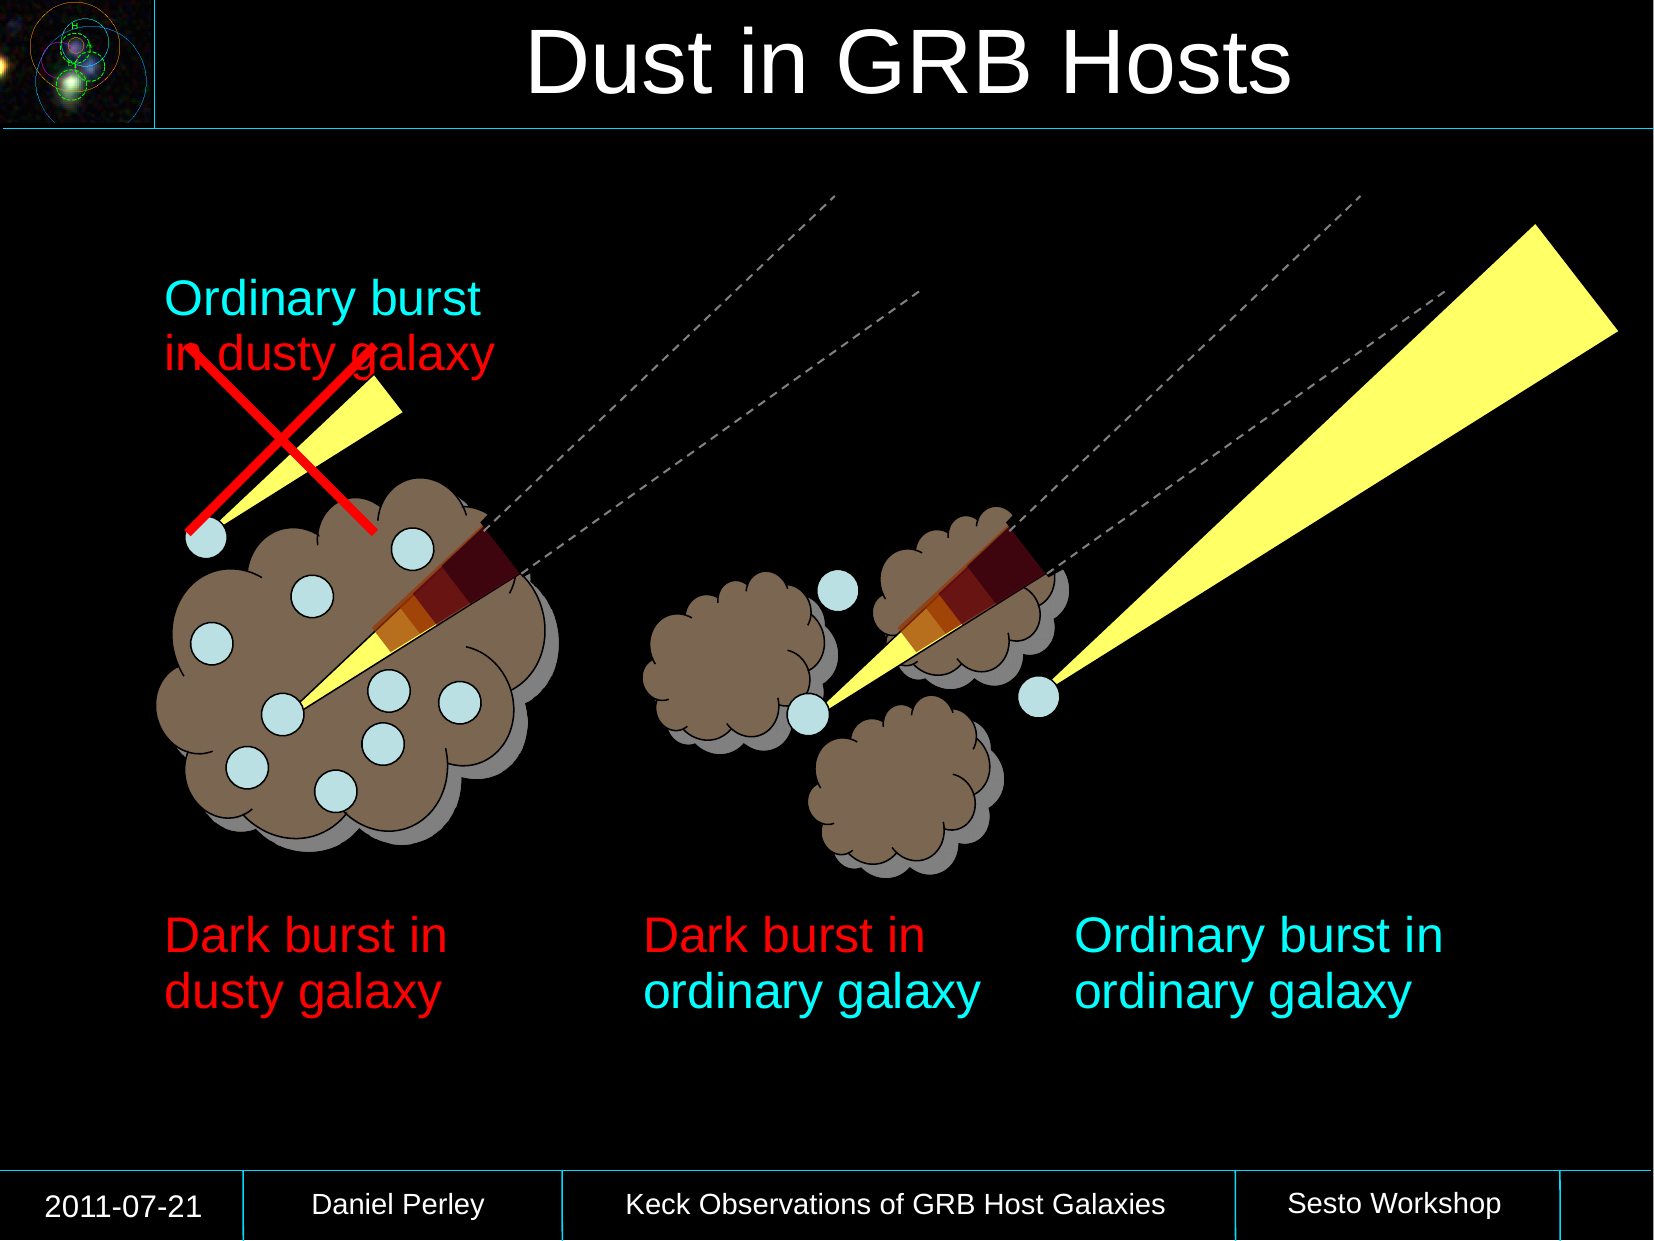

# Dust in GRB Hosts
Ordinary burst in dusty galaxy
Dark burst in dusty galaxy
Dark burst in ordinary galaxy
Ordinary burst in ordinary galaxy